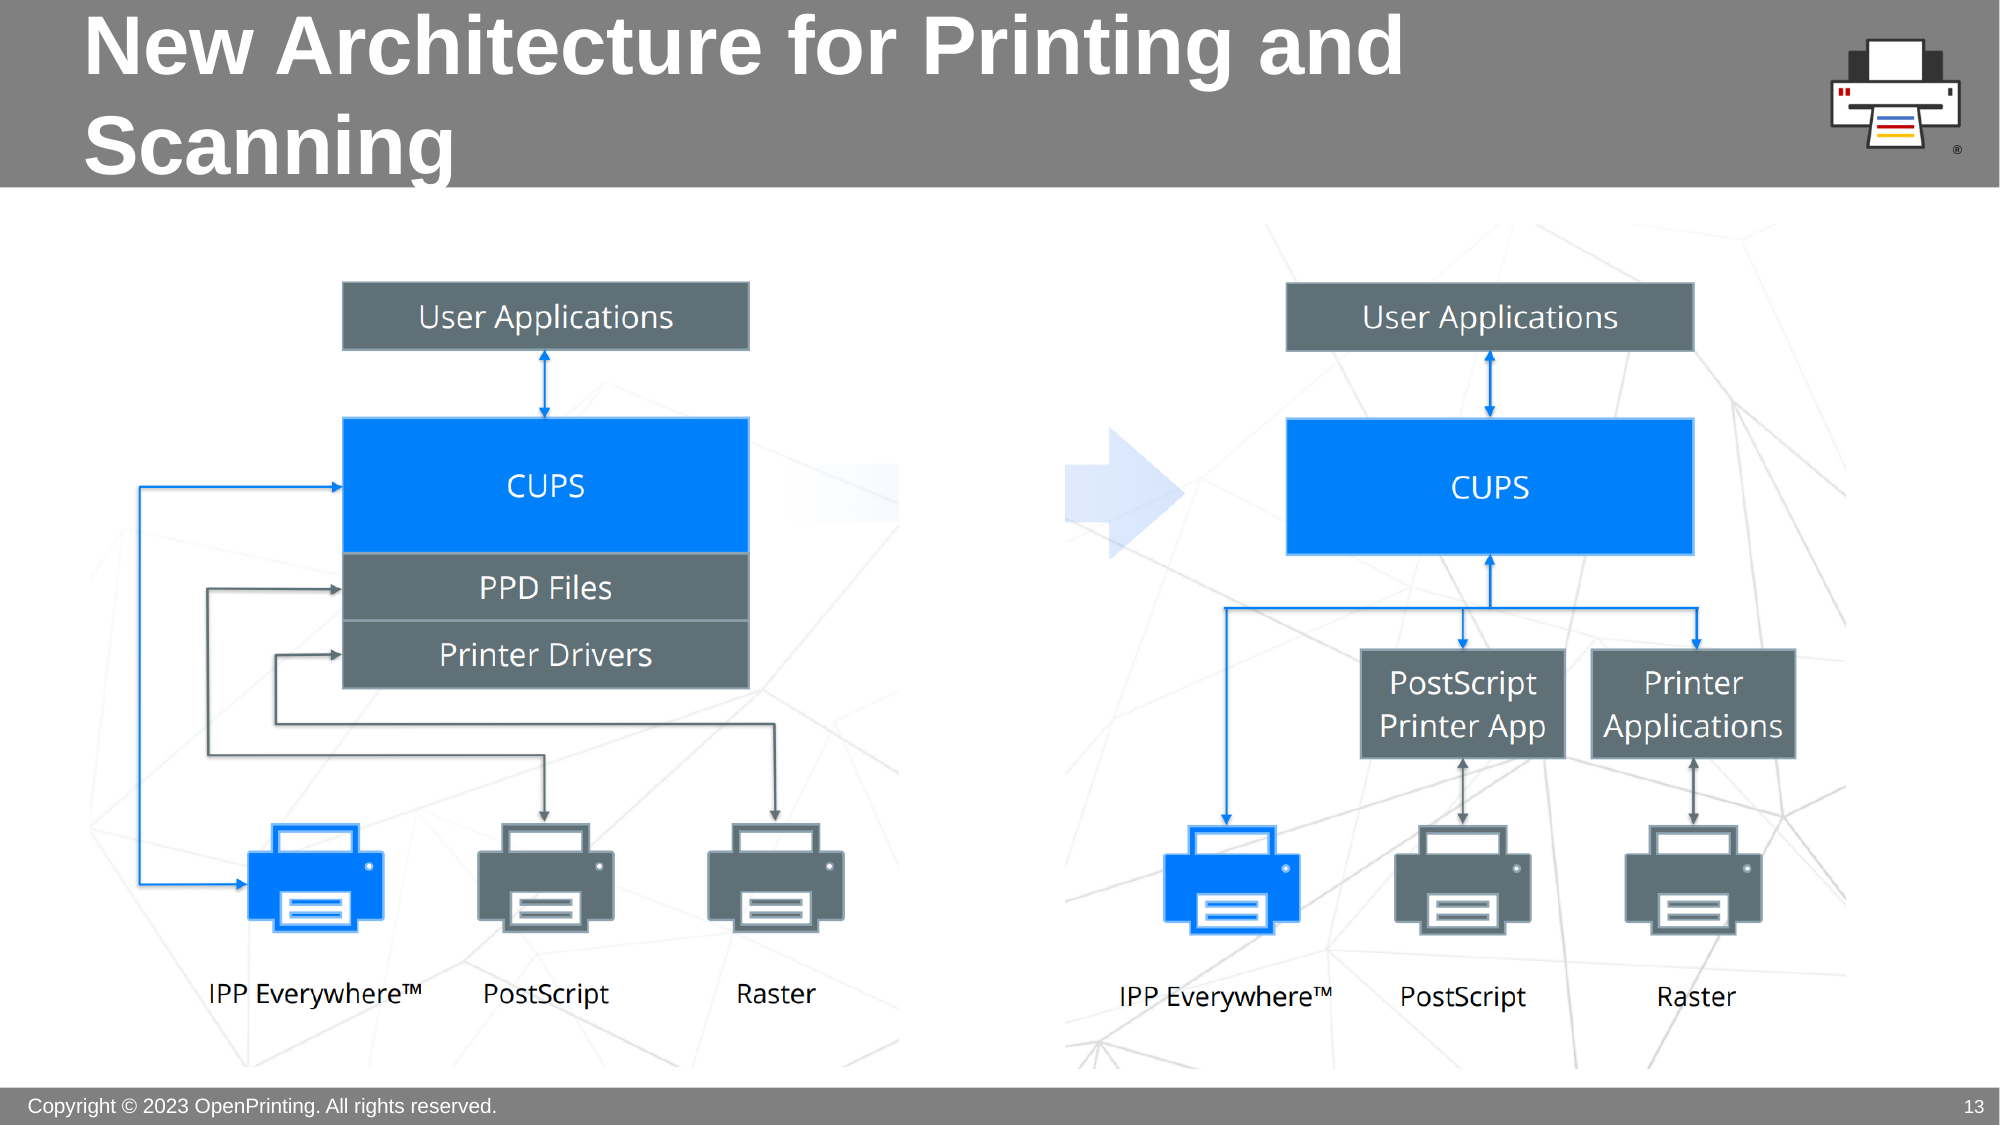

# New Architecture for Printing and Scanning